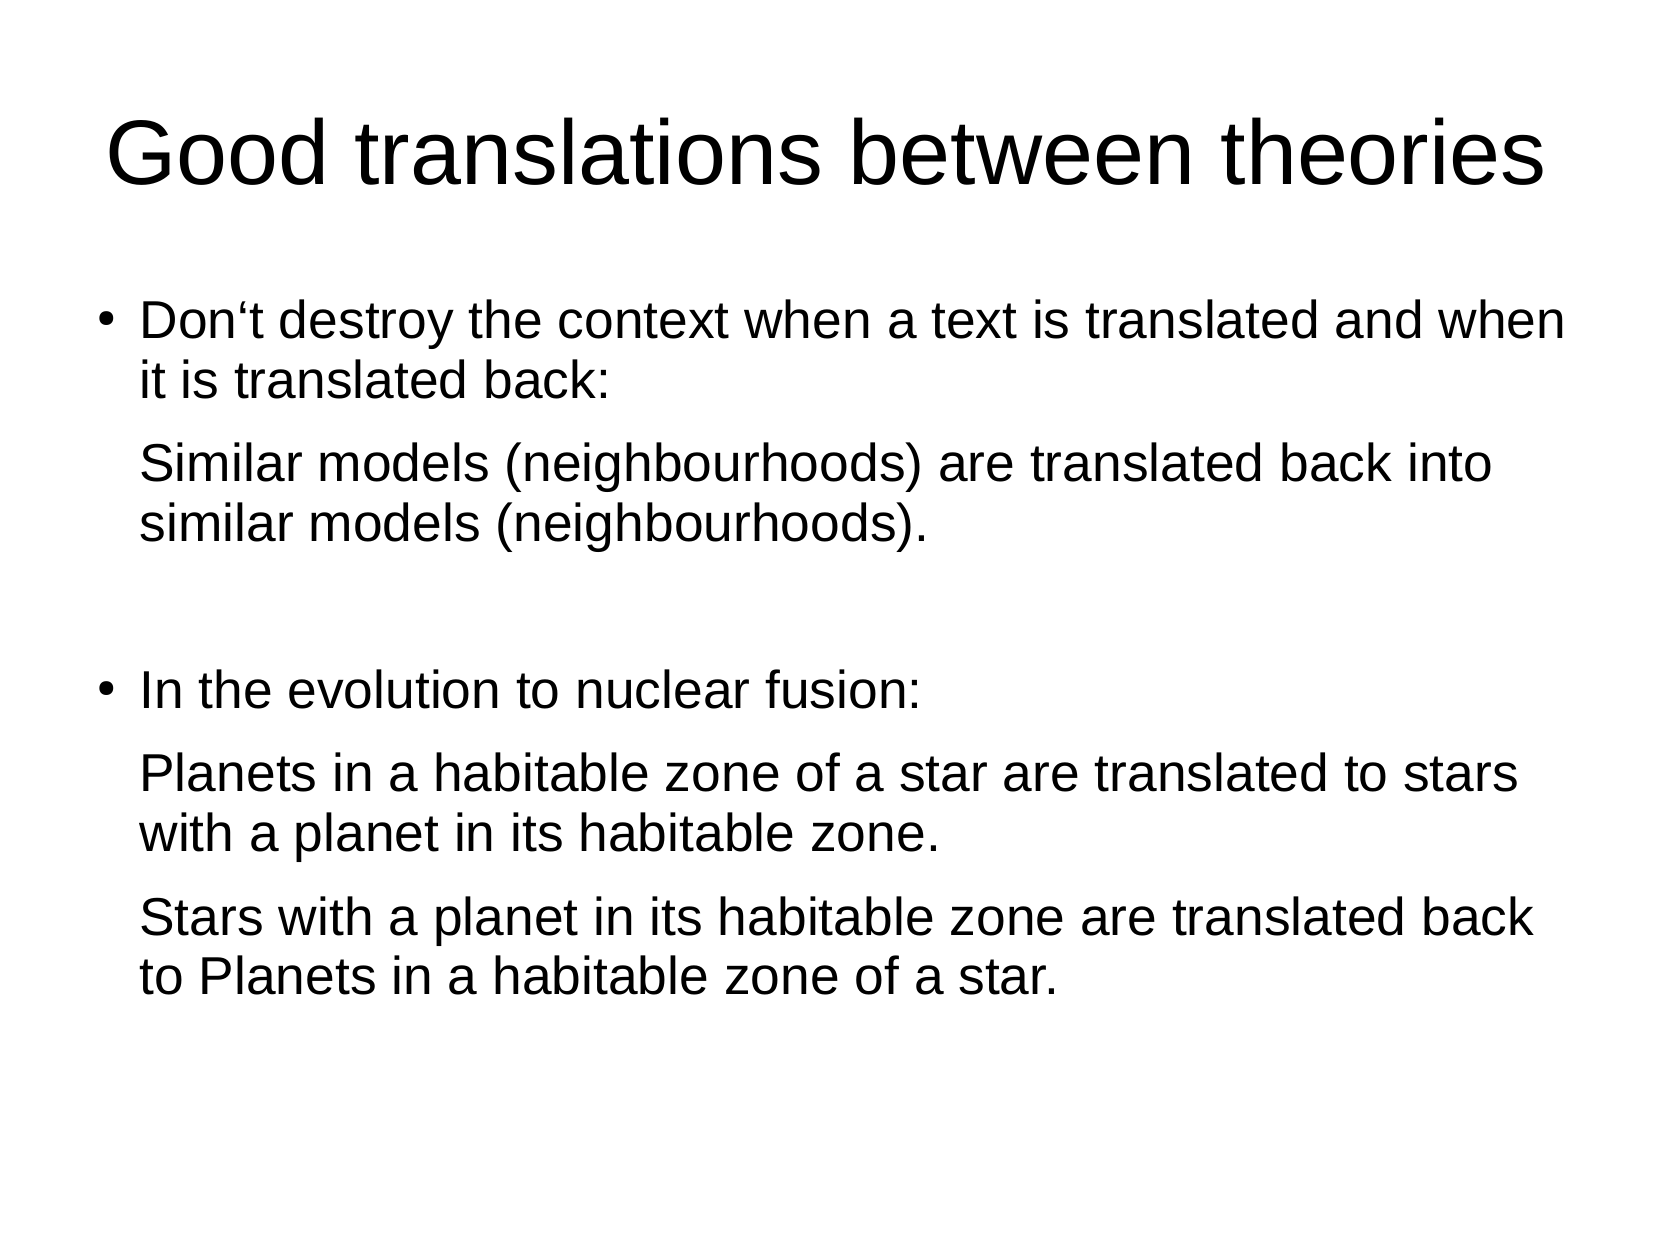

# Good translations between theories
Don‘t destroy the context when a text is translated and when it is translated back:
Similar models (neighbourhoods) are translated back into similar models (neighbourhoods).
In the evolution to nuclear fusion:
Planets in a habitable zone of a star are translated to stars with a planet in its habitable zone.
Stars with a planet in its habitable zone are translated back to Planets in a habitable zone of a star.